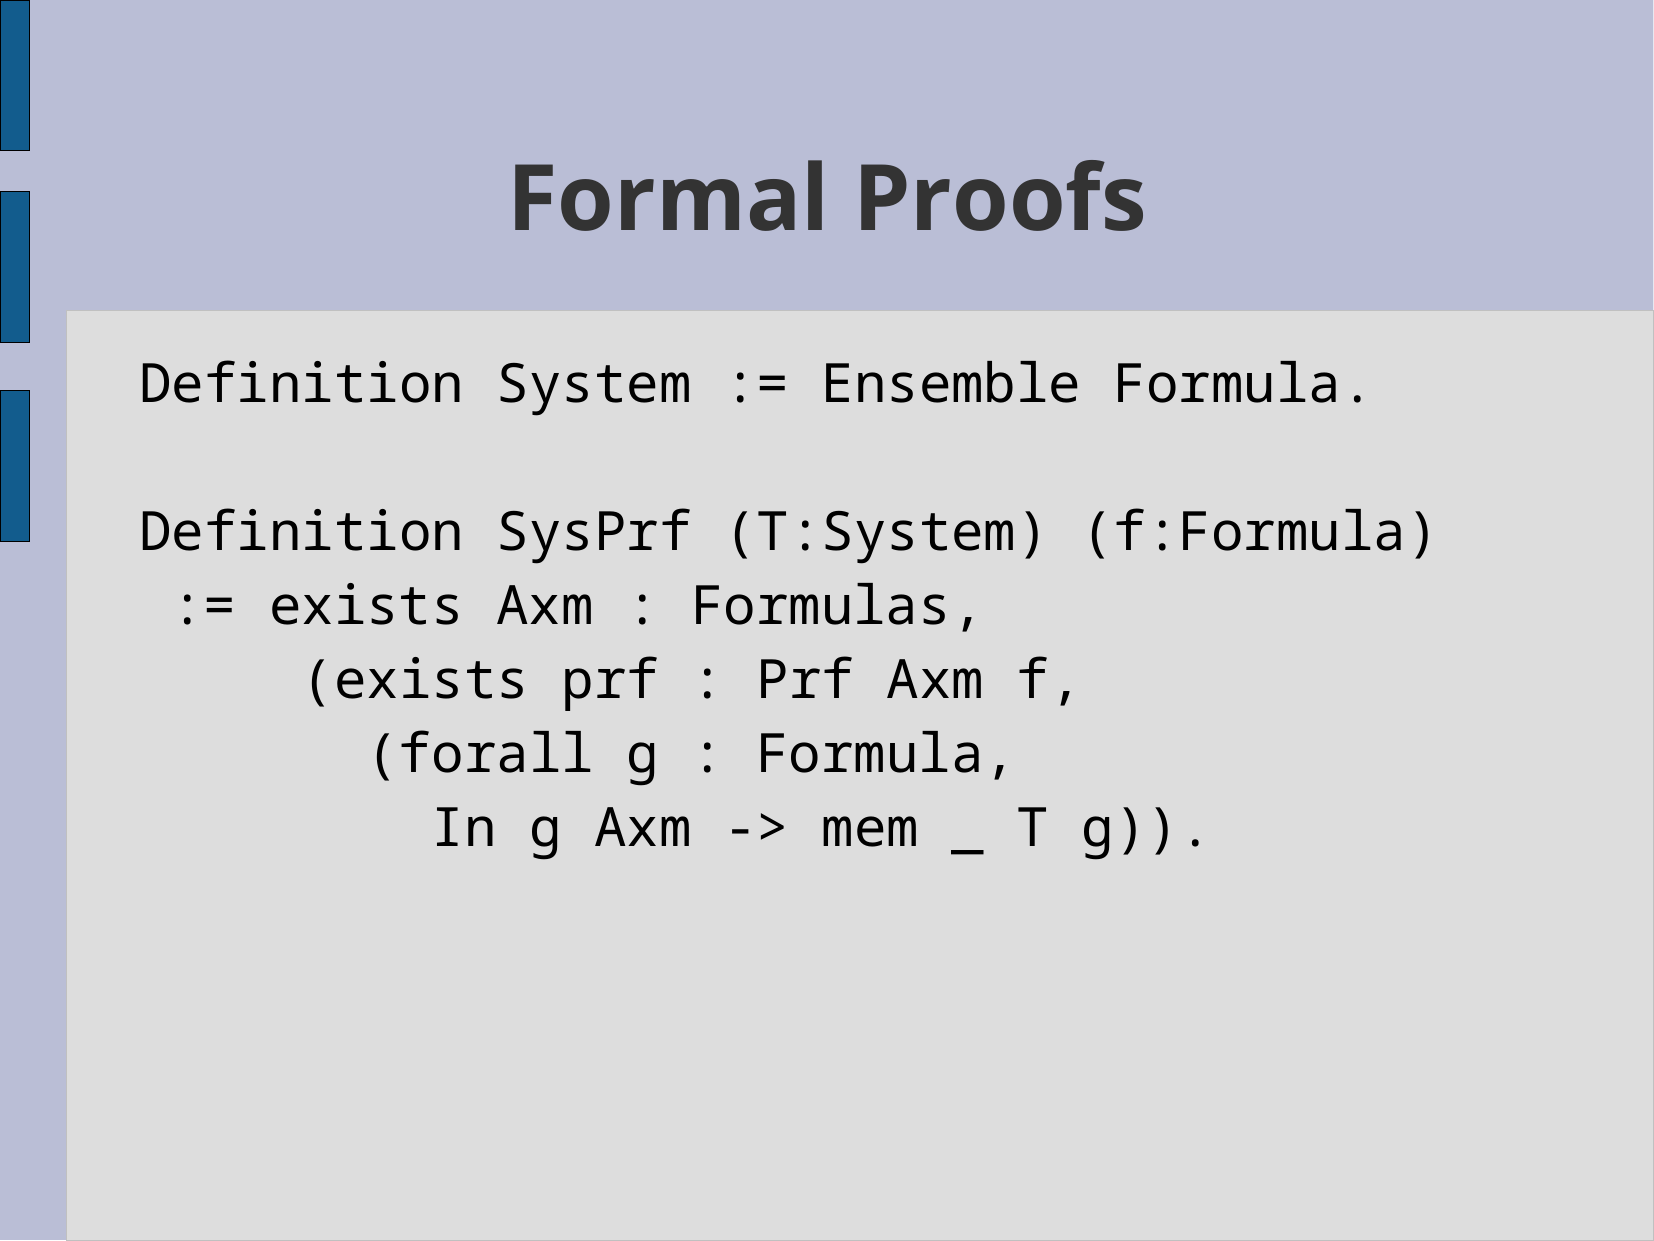

# Formal Proofs
Definition System := Ensemble Formula.
Definition SysPrf (T:System) (f:Formula)
 := exists Axm : Formulas,
 (exists prf : Prf Axm f,
 (forall g : Formula,
 In g Axm -> mem _ T g)).